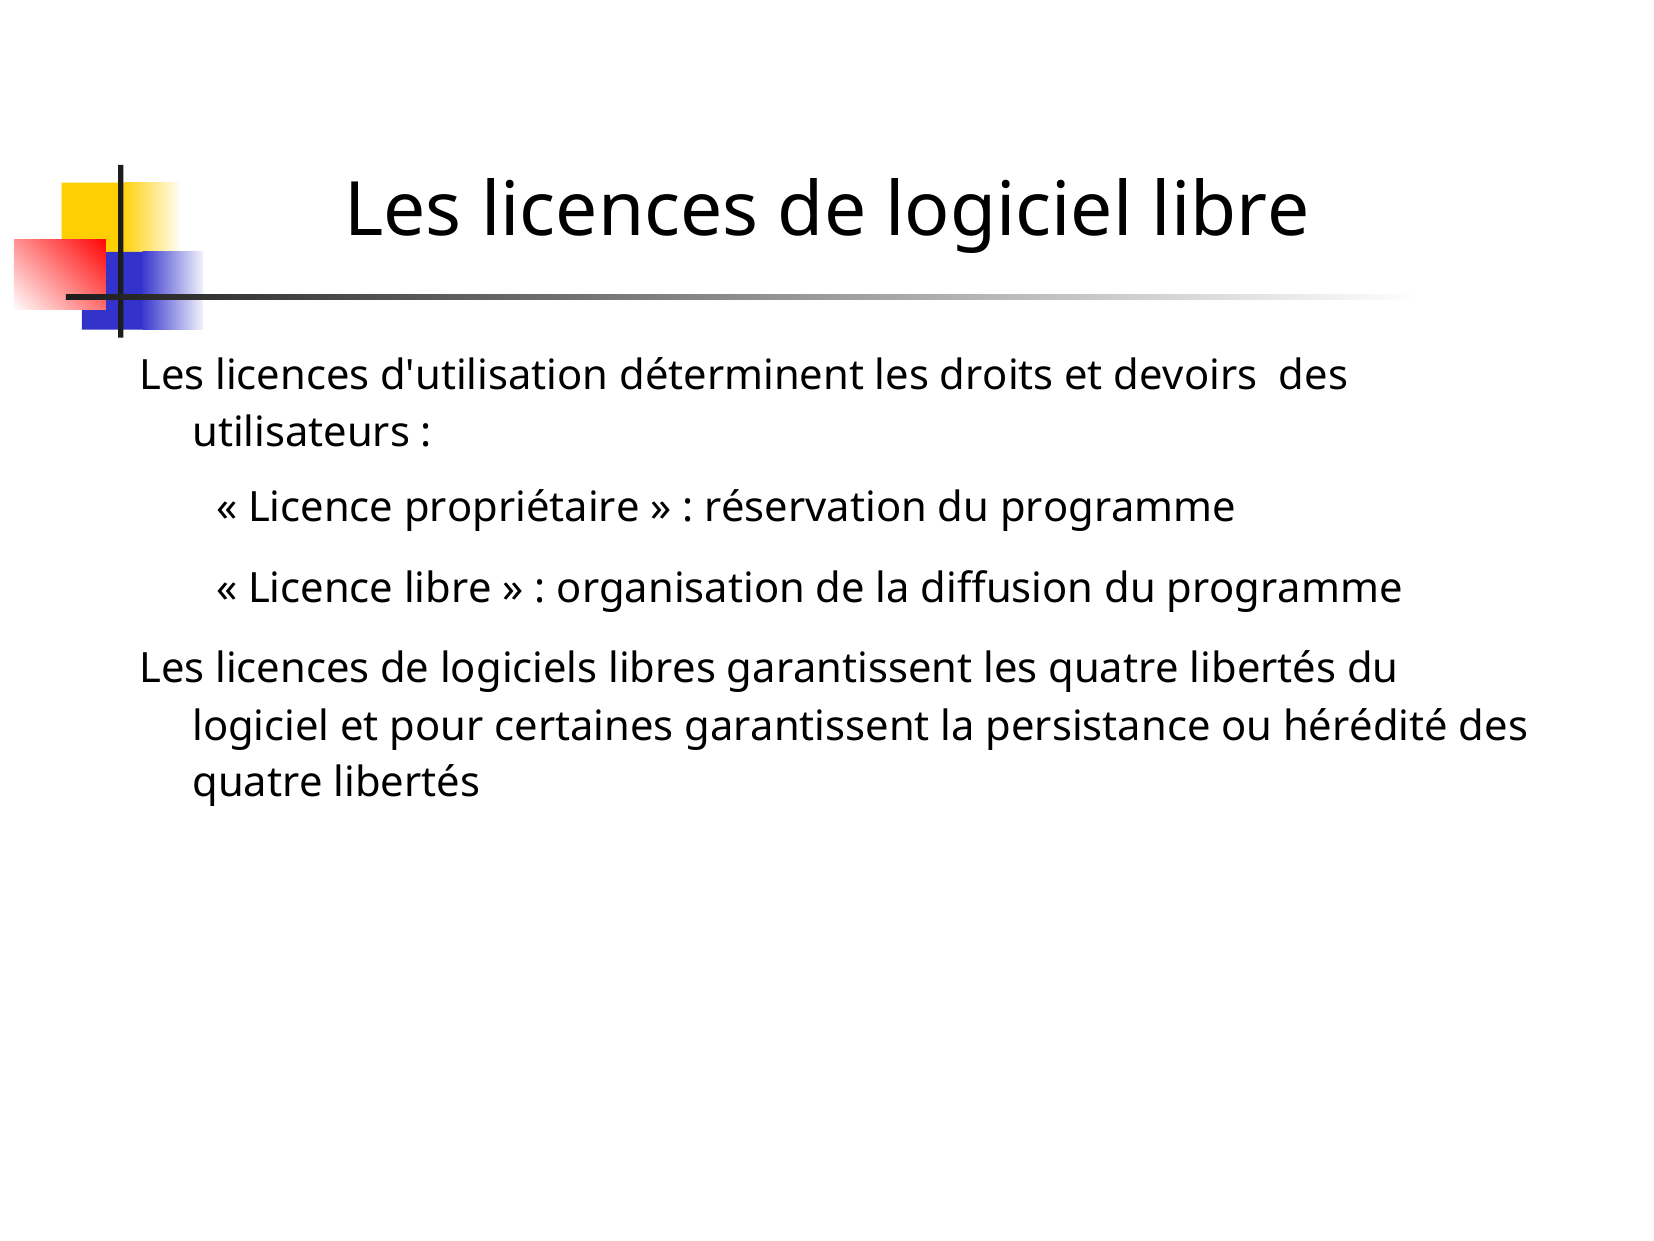

# Les licences de logiciel libre
Les licences d'utilisation déterminent les droits et devoirs des utilisateurs :
« Licence propriétaire » : réservation du programme
« Licence libre » : organisation de la diffusion du programme
Les licences de logiciels libres garantissent les quatre libertés du logiciel et pour certaines garantissent la persistance ou hérédité des quatre libertés